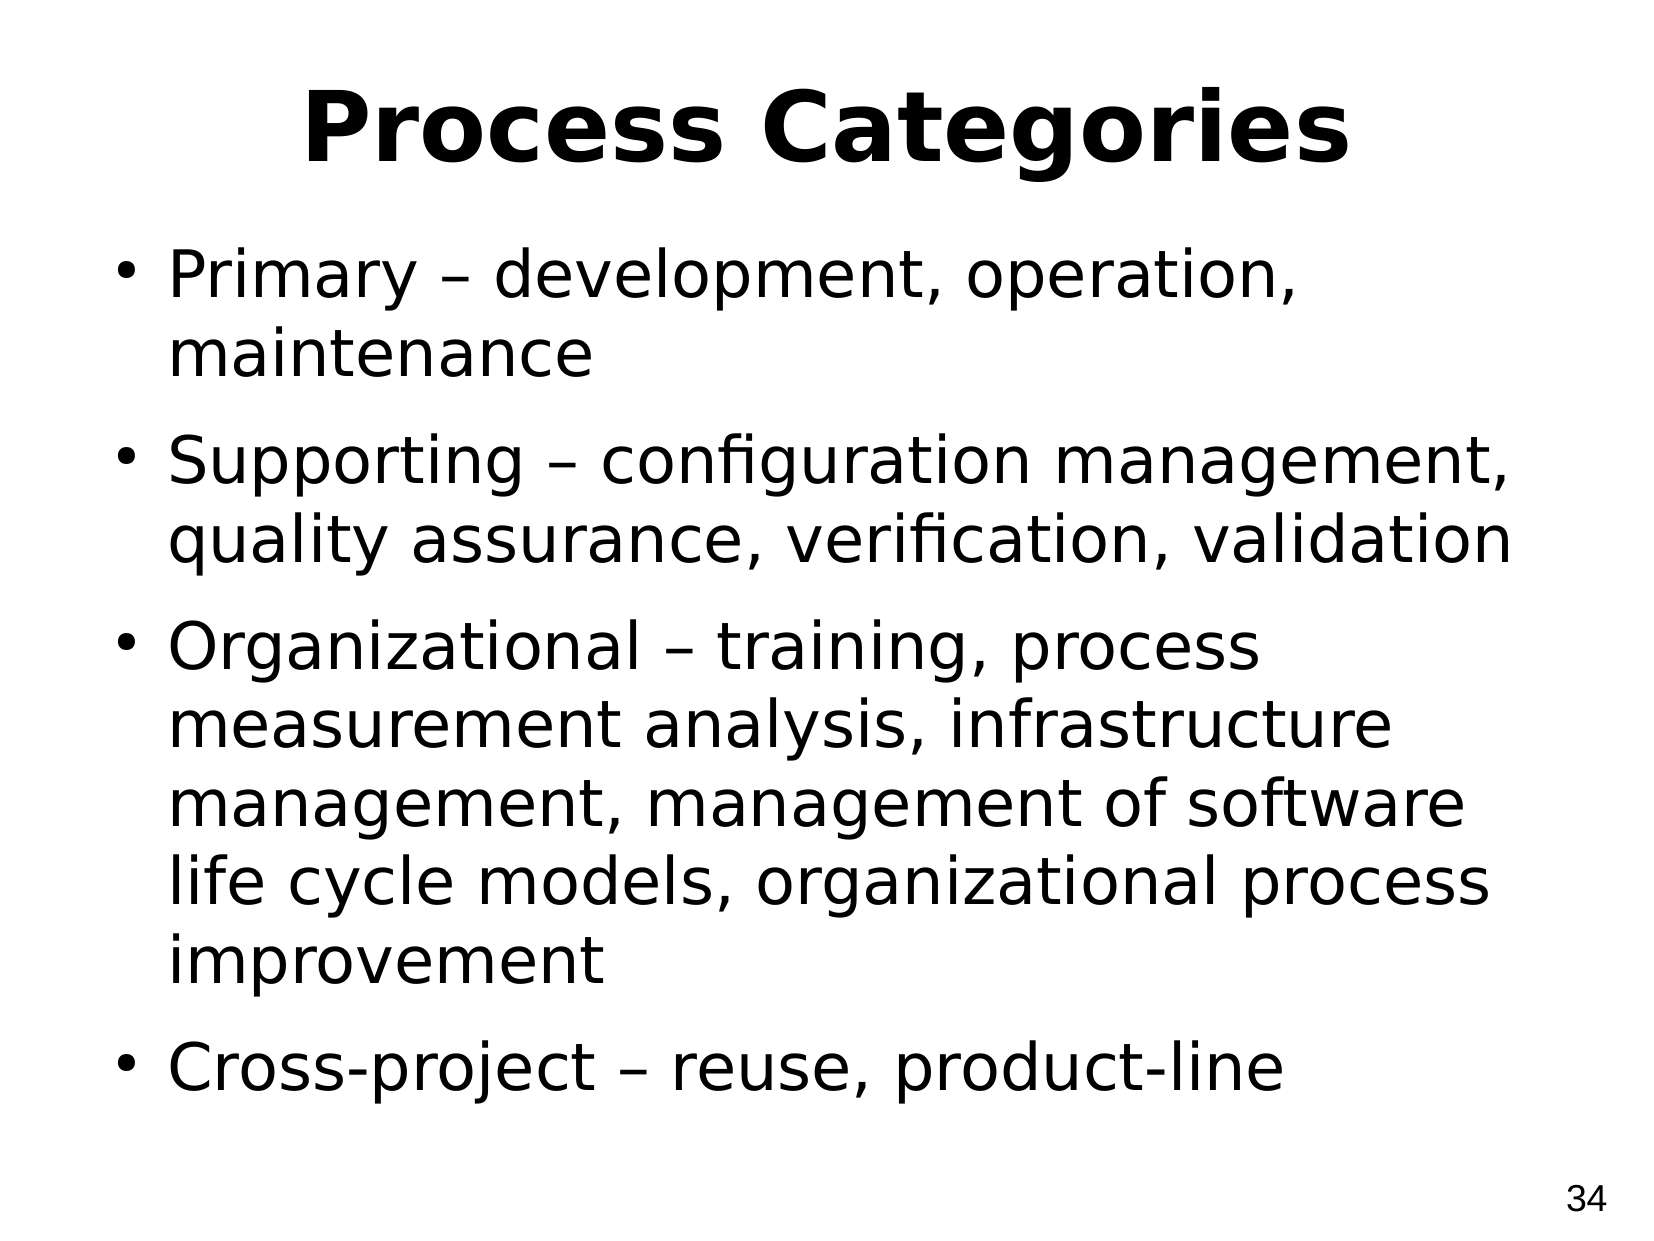

# Process Categories
Primary – development, operation, maintenance
Supporting – configuration management, quality assurance, verification, validation
Organizational – training, process measurement analysis, infrastructure management, management of software life cycle models, organizational process improvement
Cross-project – reuse, product-line